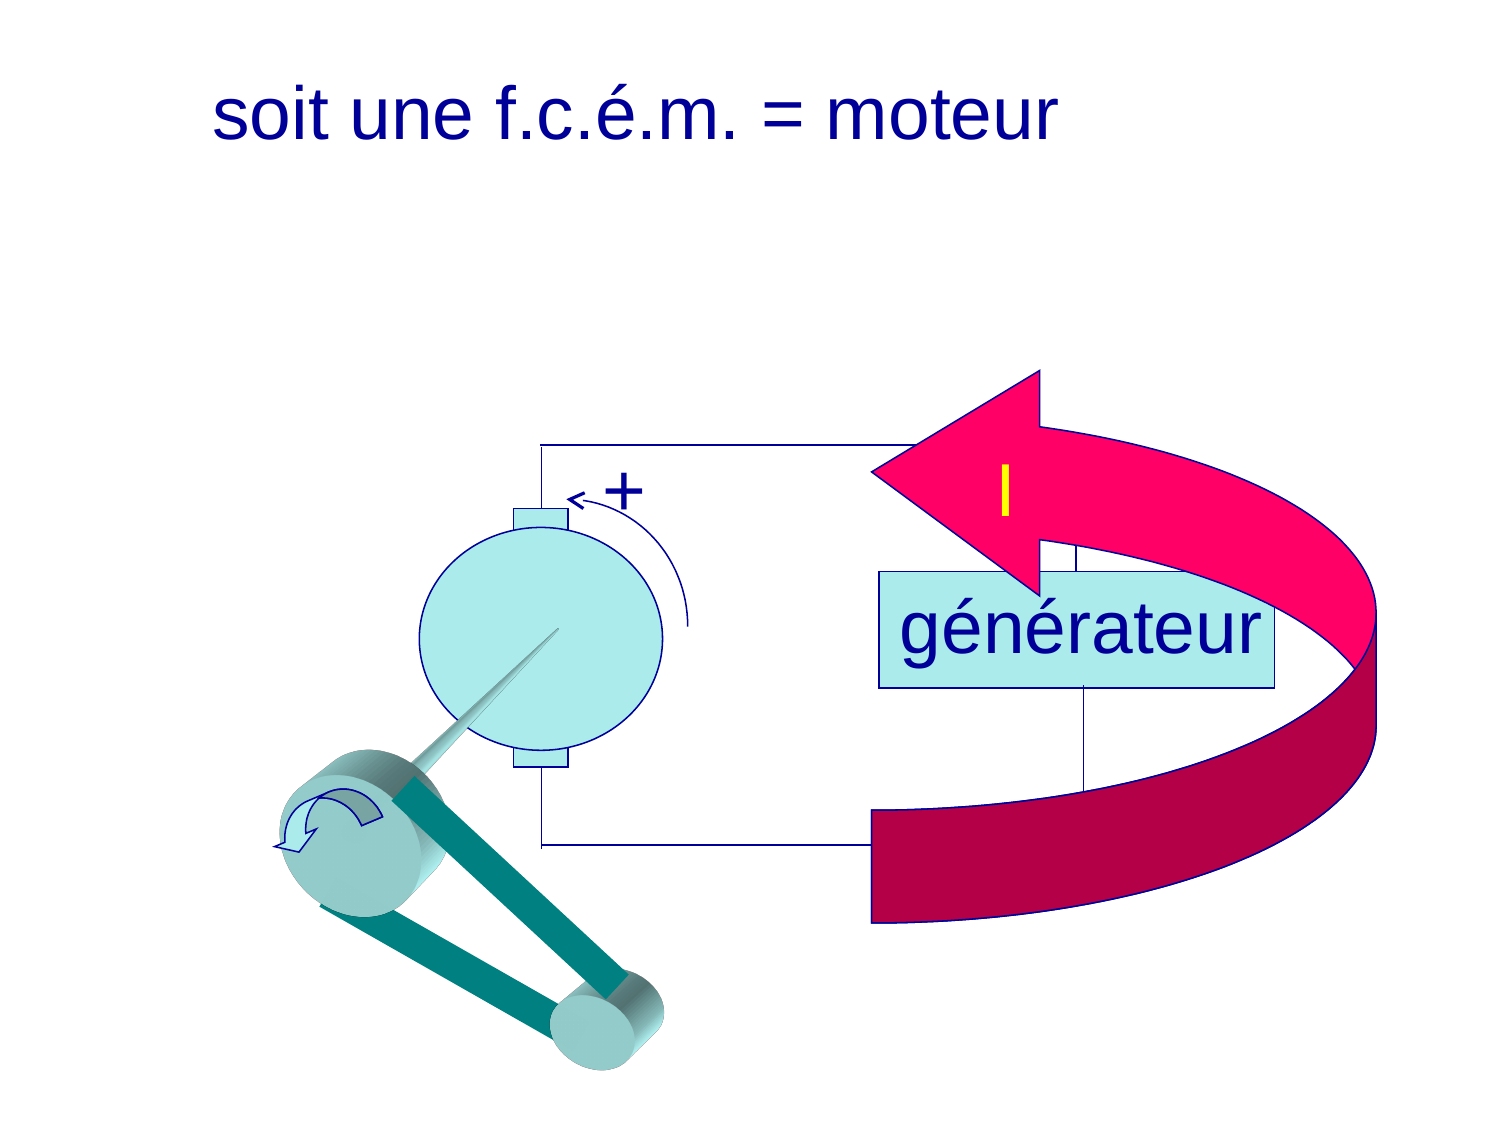

soit une f.c.é.m. = moteur
I
+
+
générateur